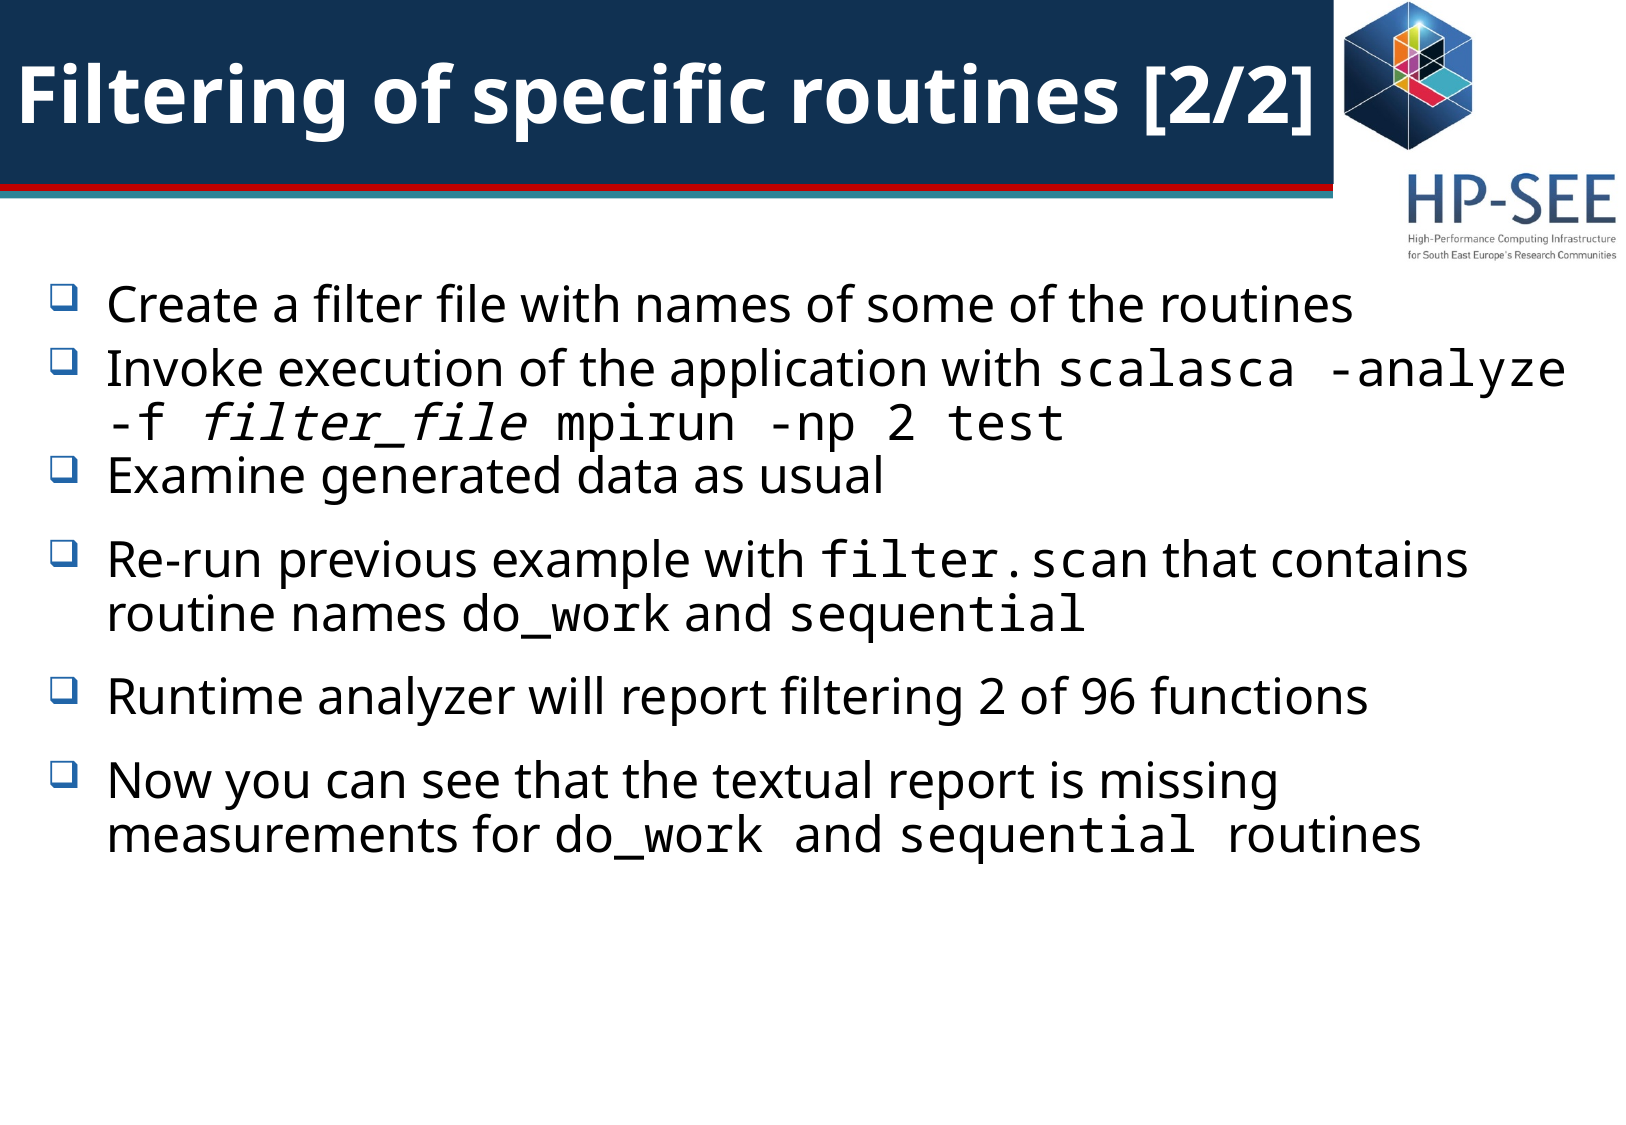

# Filtering of specific routines [2/2]
Create a filter file with names of some of the routines
Invoke execution of the application with scalasca -analyze -f filter_file mpirun -np 2 test
Examine generated data as usual
Re-run previous example with filter.scan that contains routine names do_work and sequential
Runtime analyzer will report filtering 2 of 96 functions
Now you can see that the textual report is missing measurements for do_work and sequential routines